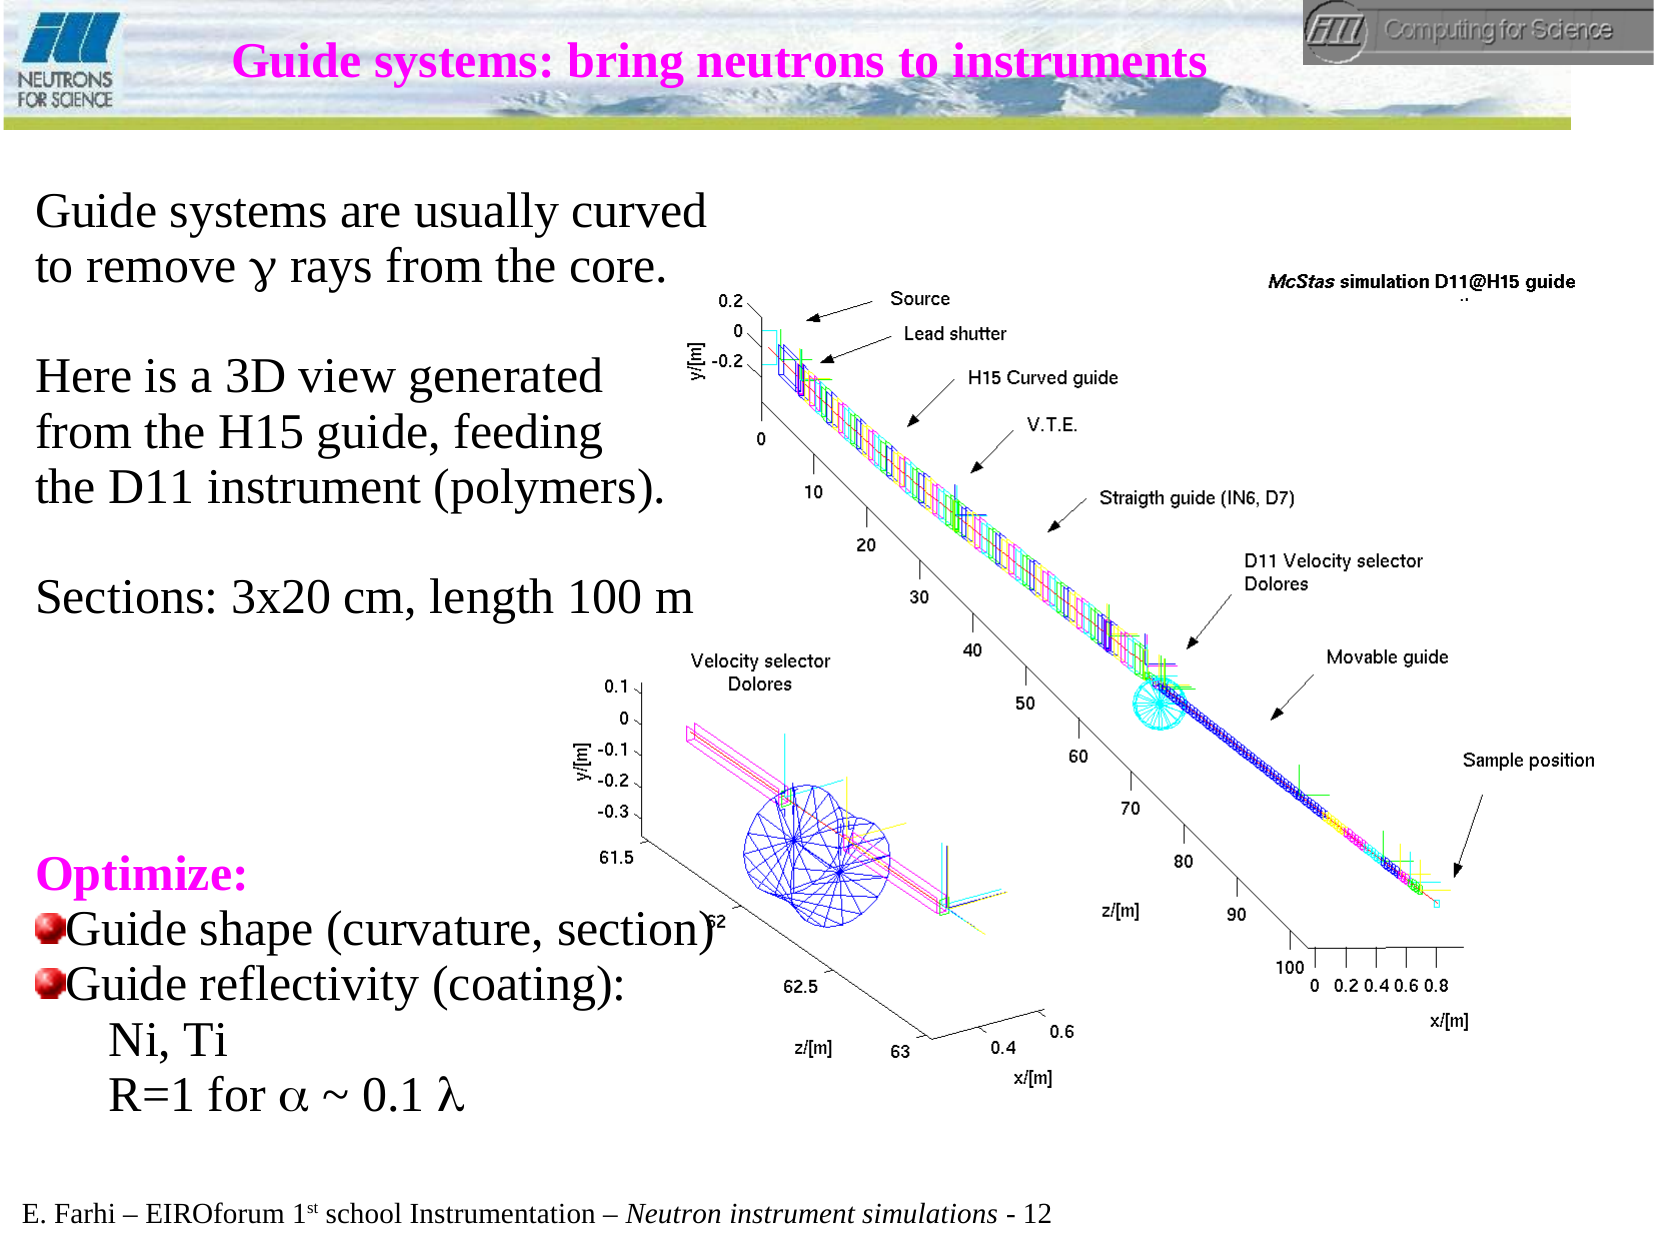

Guide systems: bring neutrons to instruments
Guide systems are usually curved
to remove g rays from the core.
Here is a 3D view generated
from the H15 guide, feeding
the D11 instrument (polymers).
Sections: 3x20 cm, length 100 m
Optimize:
Guide shape (curvature, section)
Guide reflectivity (coating):
	Ni, Ti
	R=1 for a ~ 0.1 l